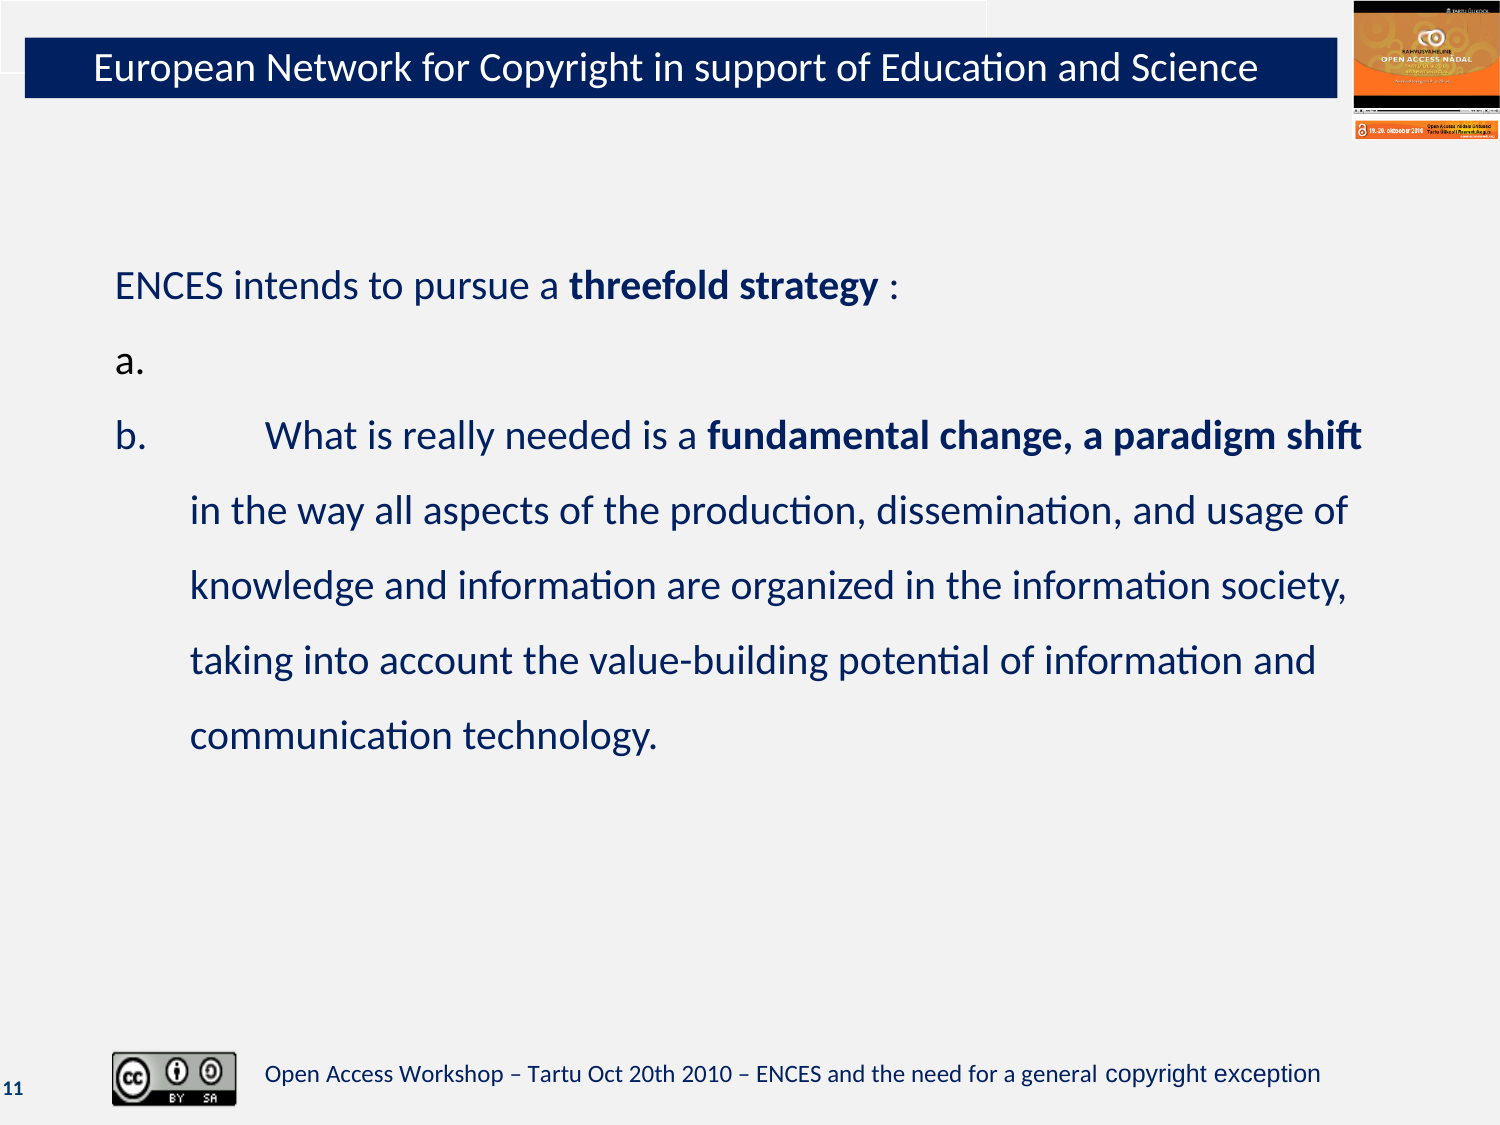

European Network for Copyright in support of Education and Science
ENCES intends to pursue a threefold strategy :
b.	What is really needed is a fundamental change, a paradigm shift in the way all aspects of the production, dissemination, and usage of knowledge and information are organized in the information society, taking into account the value-building potential of information and communication technology.